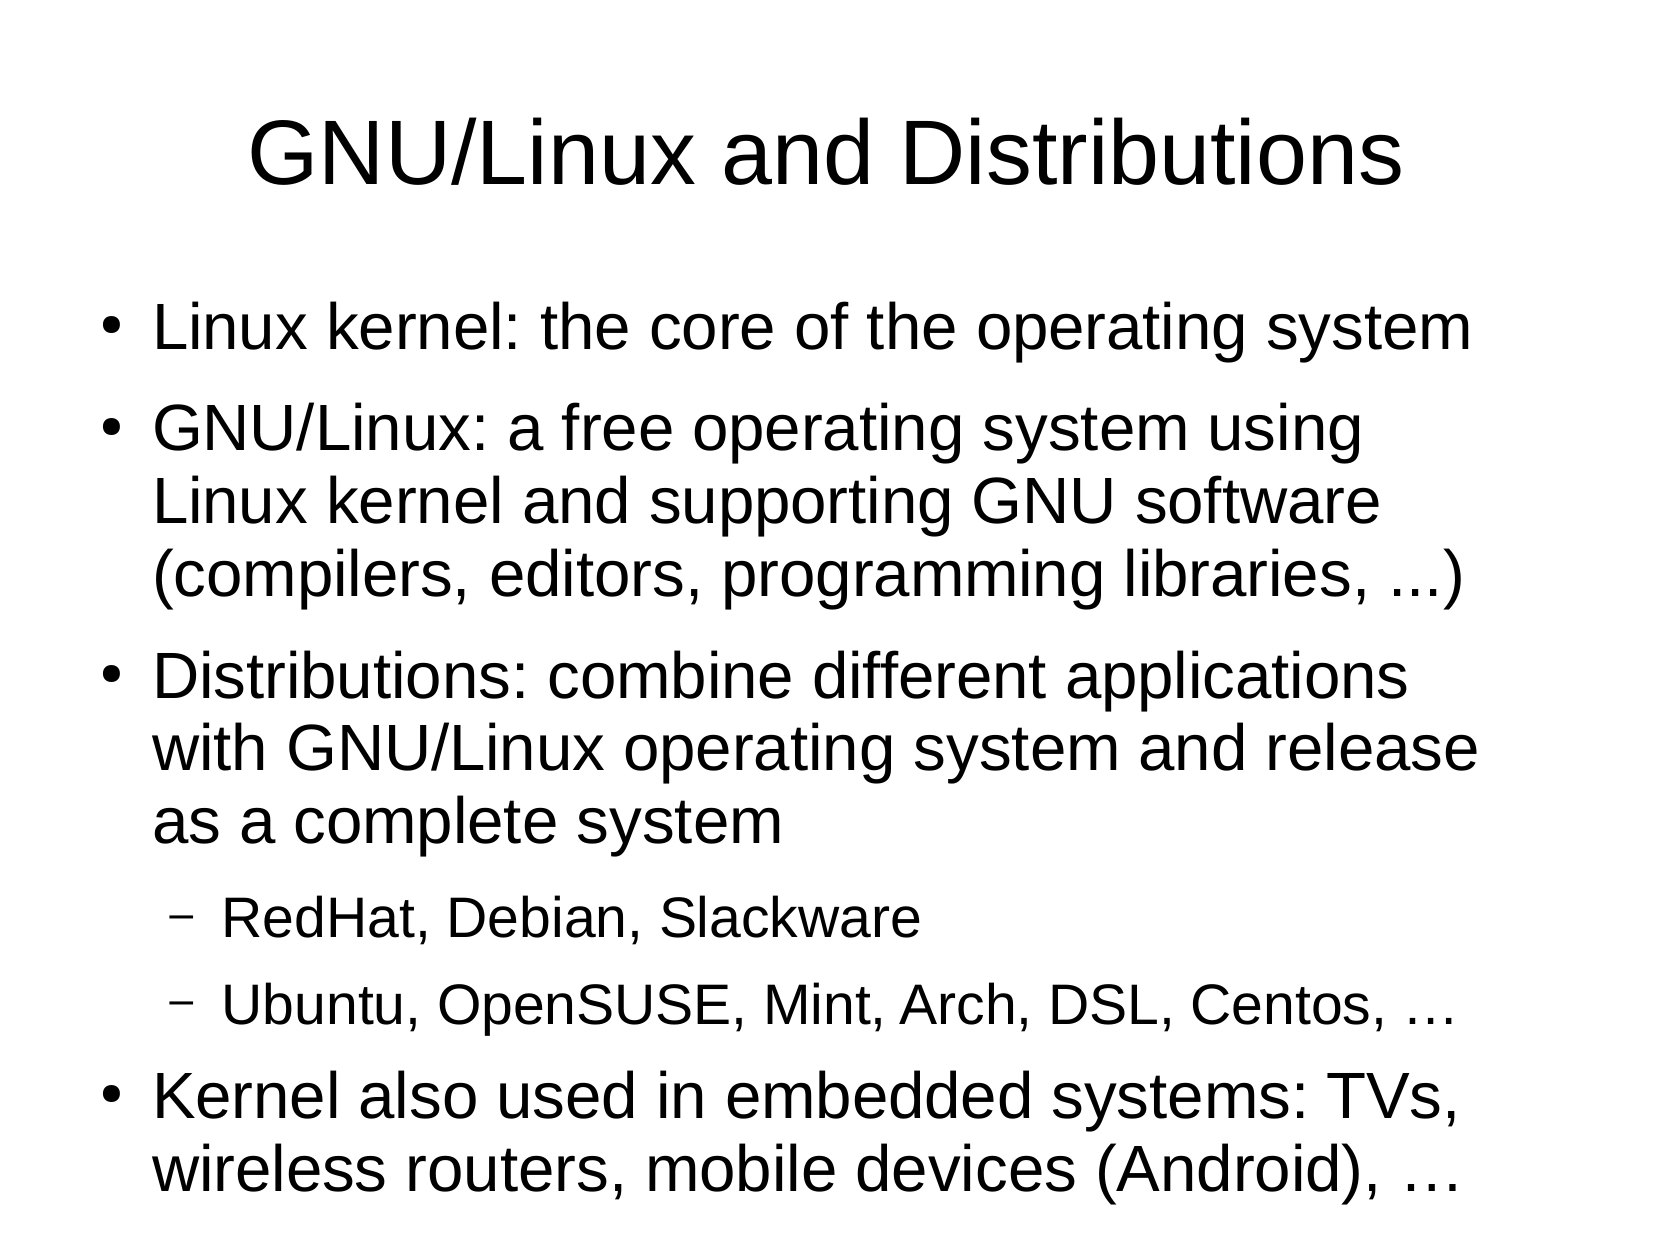

# GNU/Linux and Distributions
Linux kernel: the core of the operating system
GNU/Linux: a free operating system using Linux kernel and supporting GNU software (compilers, editors, programming libraries, ...)
Distributions: combine different applications with GNU/Linux operating system and release as a complete system
RedHat, Debian, Slackware
Ubuntu, OpenSUSE, Mint, Arch, DSL, Centos, …
Kernel also used in embedded systems: TVs, wireless routers, mobile devices (Android), …